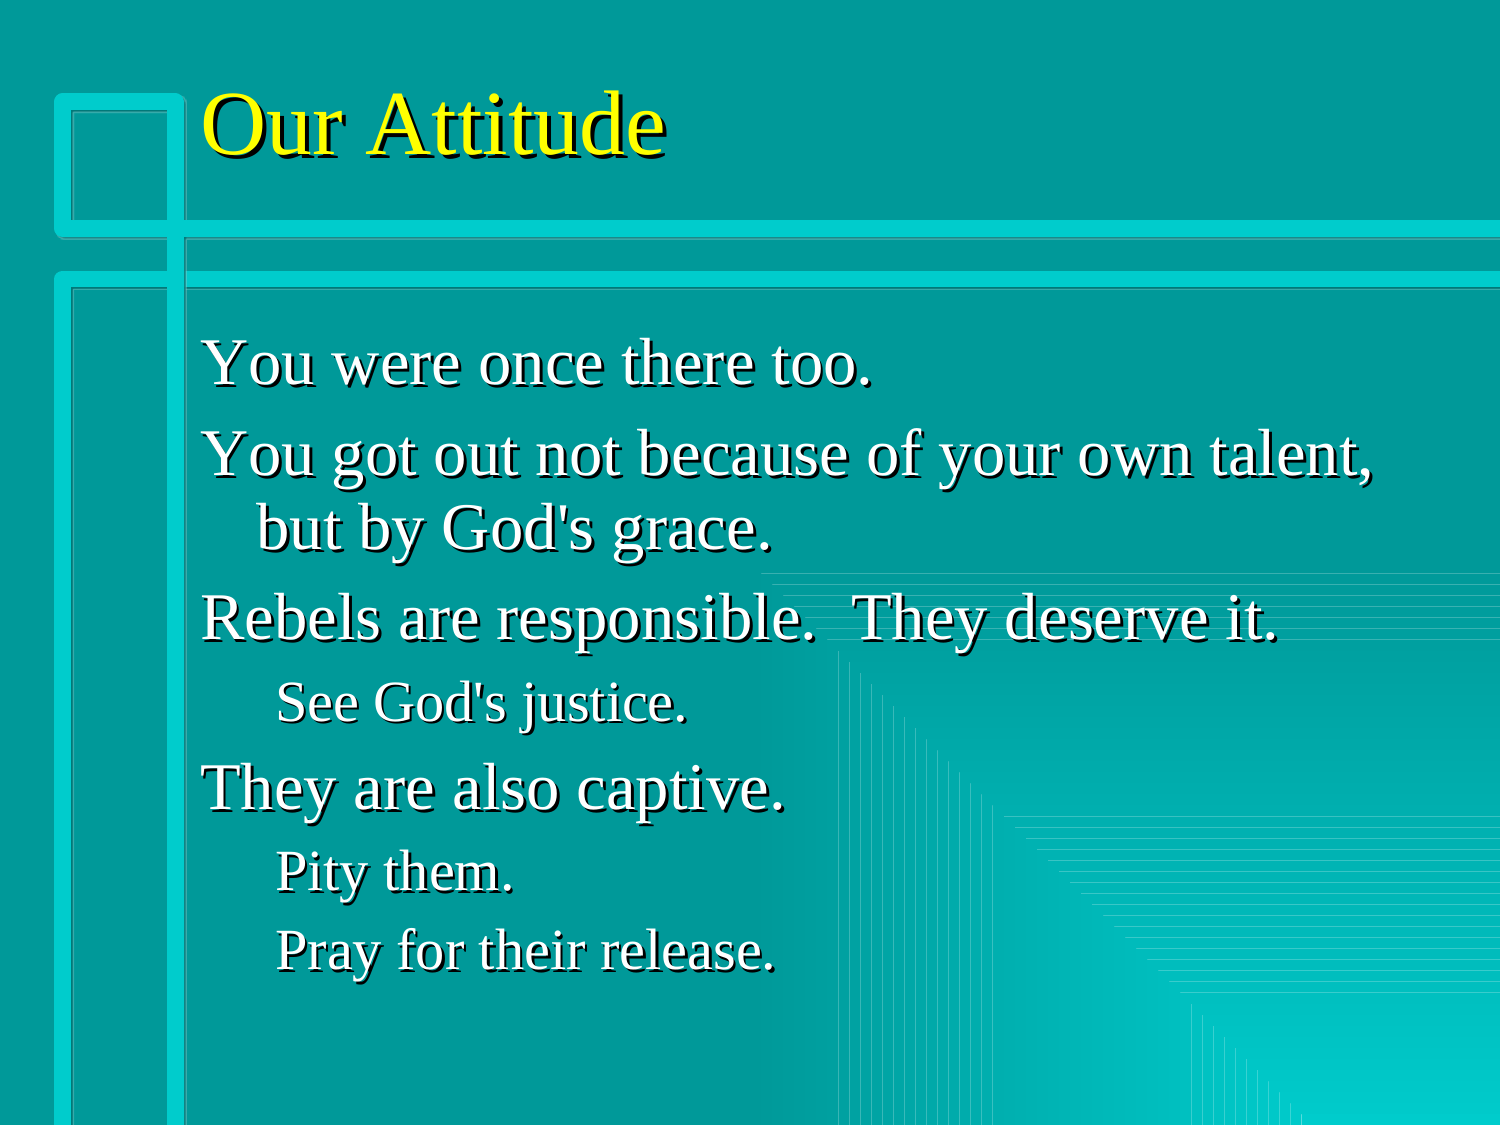

# Our Attitude
You were once there too.
You got out not because of your own talent, but by God's grace.
Rebels are responsible. They deserve it.
See God's justice.
They are also captive.
Pity them.
Pray for their release.